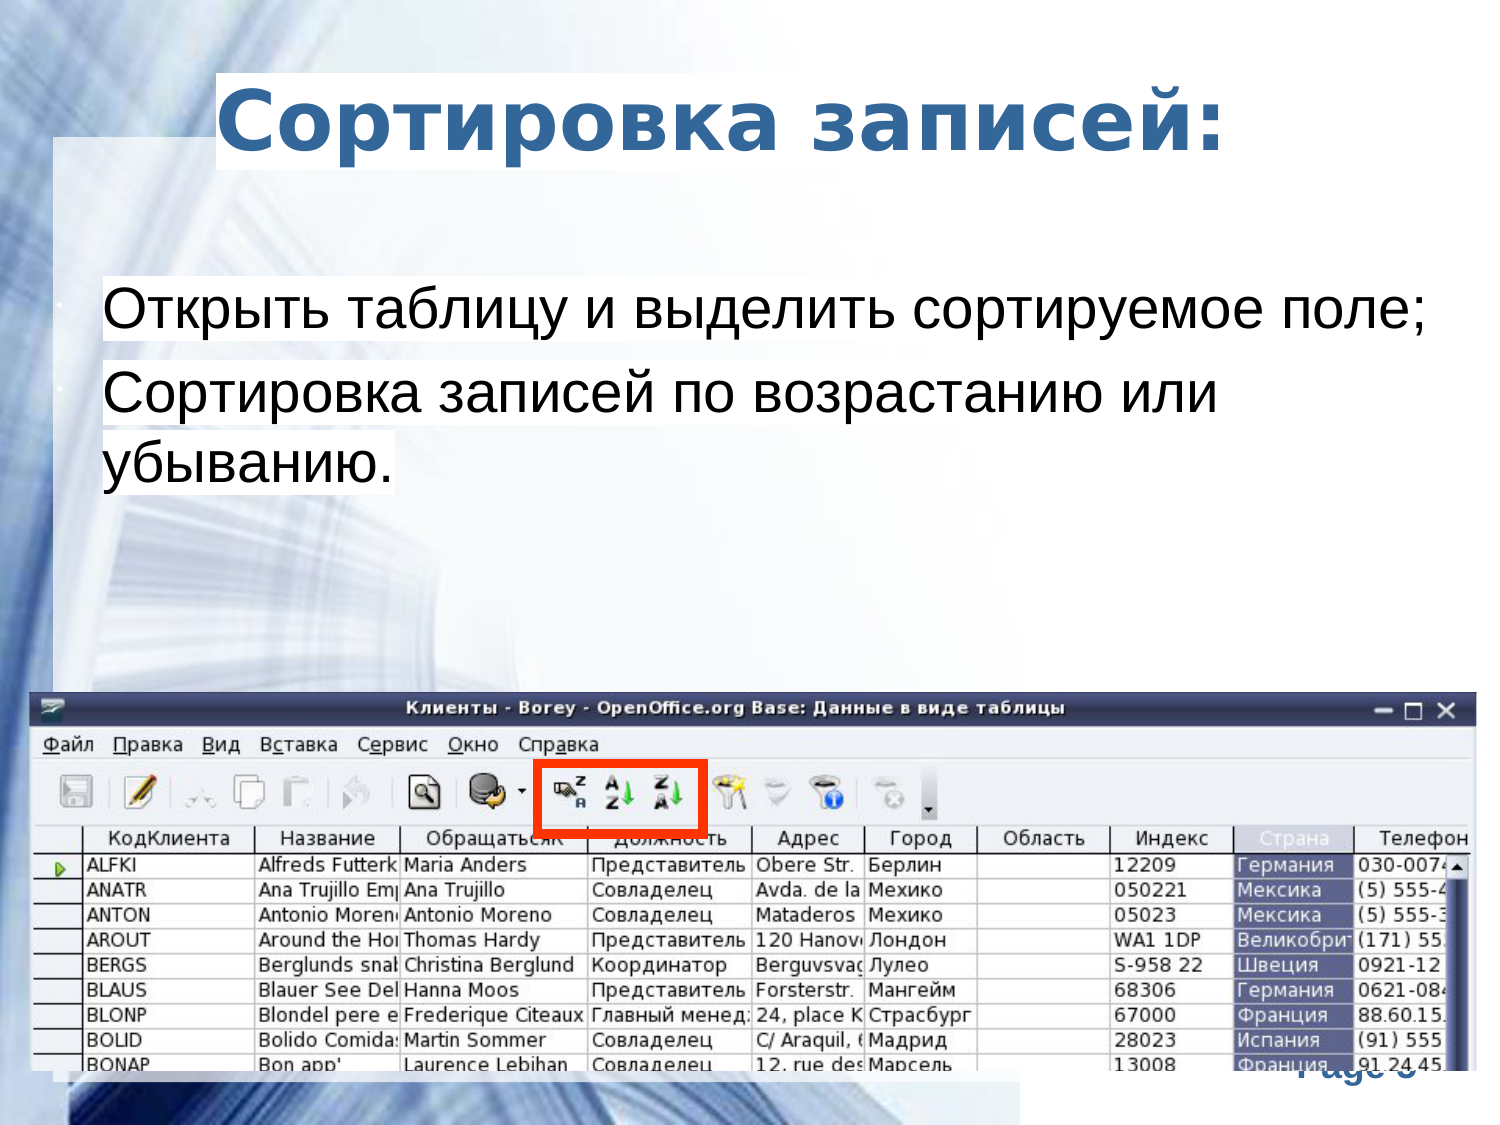

# Сортировка записей:
Открыть таблицу и выделить сортируемое поле;
Сортировка записей по возрастанию или убыванию.